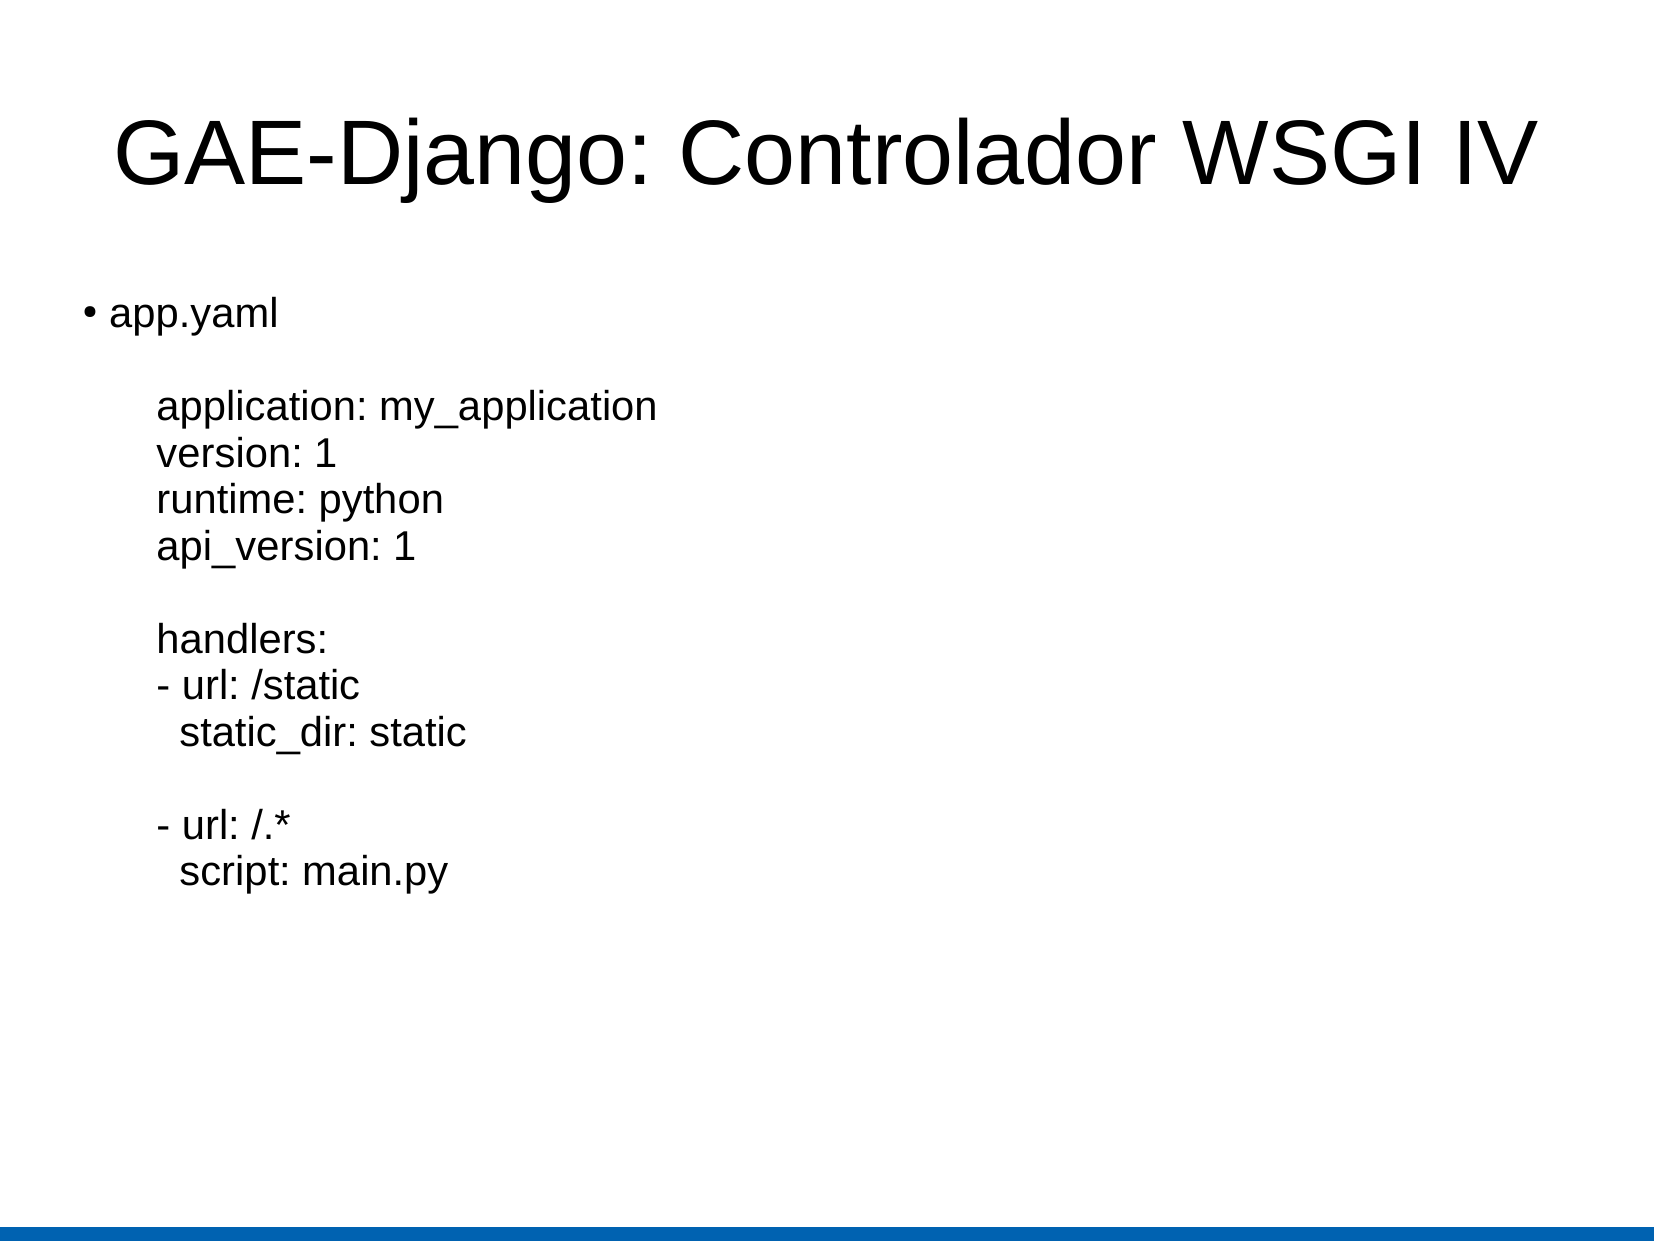

# GAE-Django: Controlador WSGI IV
 app.yaml
	application: my_application
	version: 1
	runtime: python
	api_version: 1
	handlers:
	- url: /static
	 static_dir: static
	- url: /.*
	 script: main.py